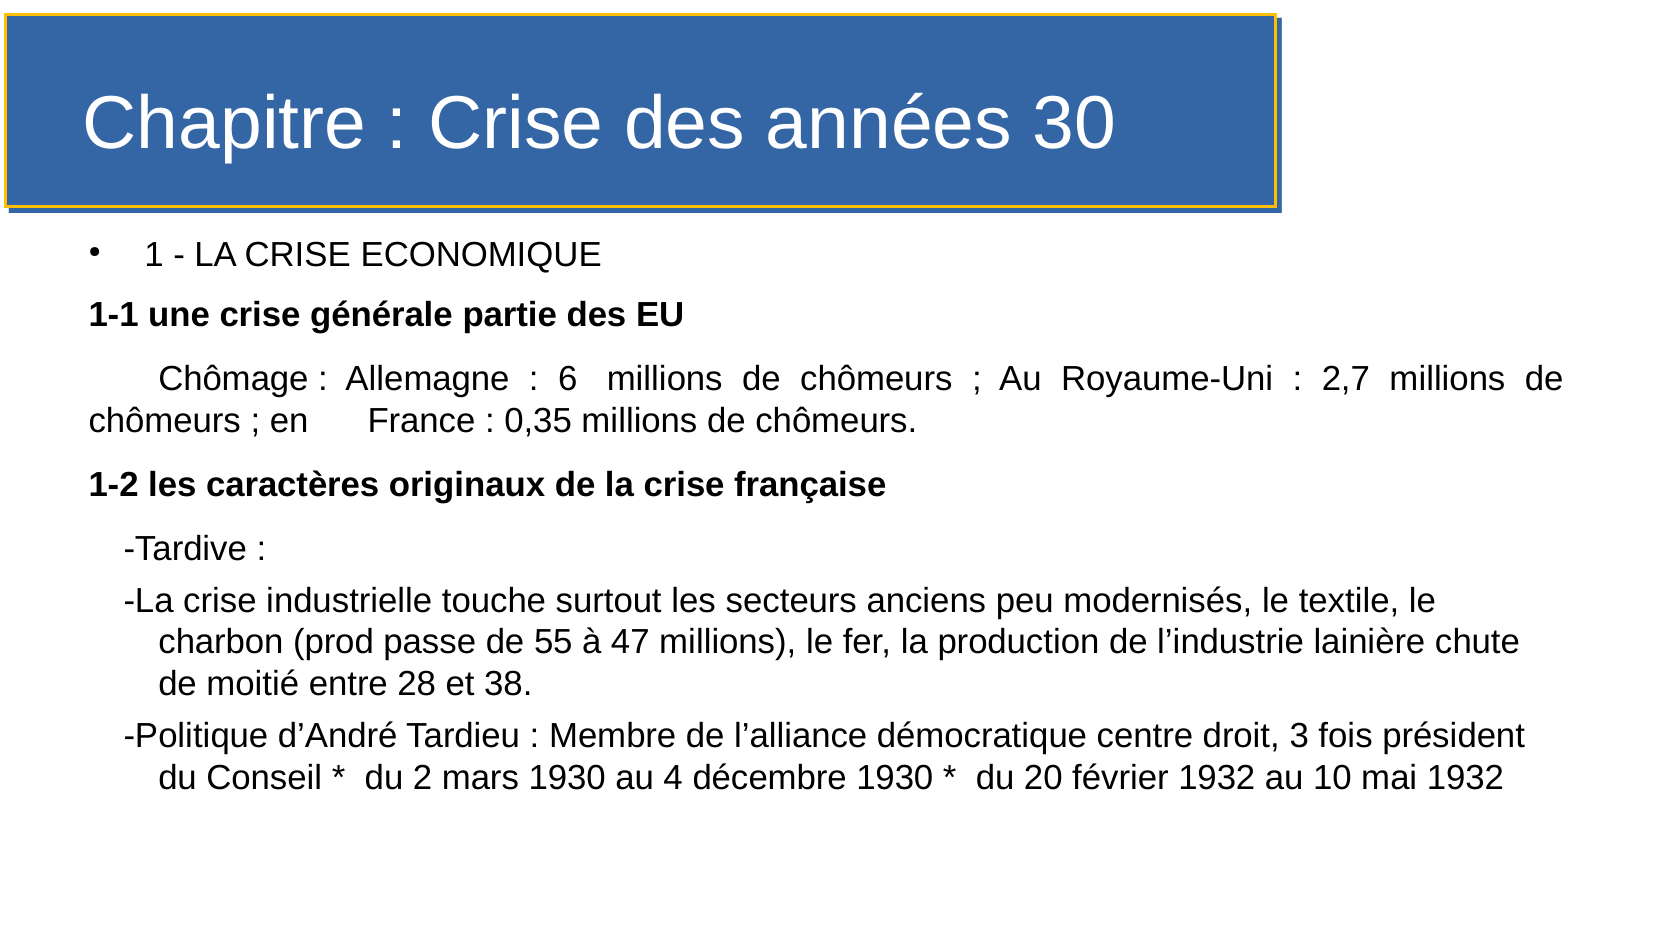

# Chapitre : Crise des années 30
1 - LA CRISE ECONOMIQUE
1-1 une crise générale partie des EU
	Chômage : Allemagne : 6  millions de chômeurs ; Au Royaume-Uni : 2,7 millions de chômeurs ; en 	France : 0,35 millions de chômeurs.
1-2 les caractères originaux de la crise française
-Tardive :
-La crise industrielle touche surtout les secteurs anciens peu modernisés, le textile, le charbon (prod passe de 55 à 47 millions), le fer, la production de l’industrie lainière chute de moitié entre 28 et 38.
-Politique d’André Tardieu : Membre de l’alliance démocratique centre droit, 3 fois président du Conseil * du 2 mars 1930 au 4 décembre 1930 * du 20 février 1932 au 10 mai 1932